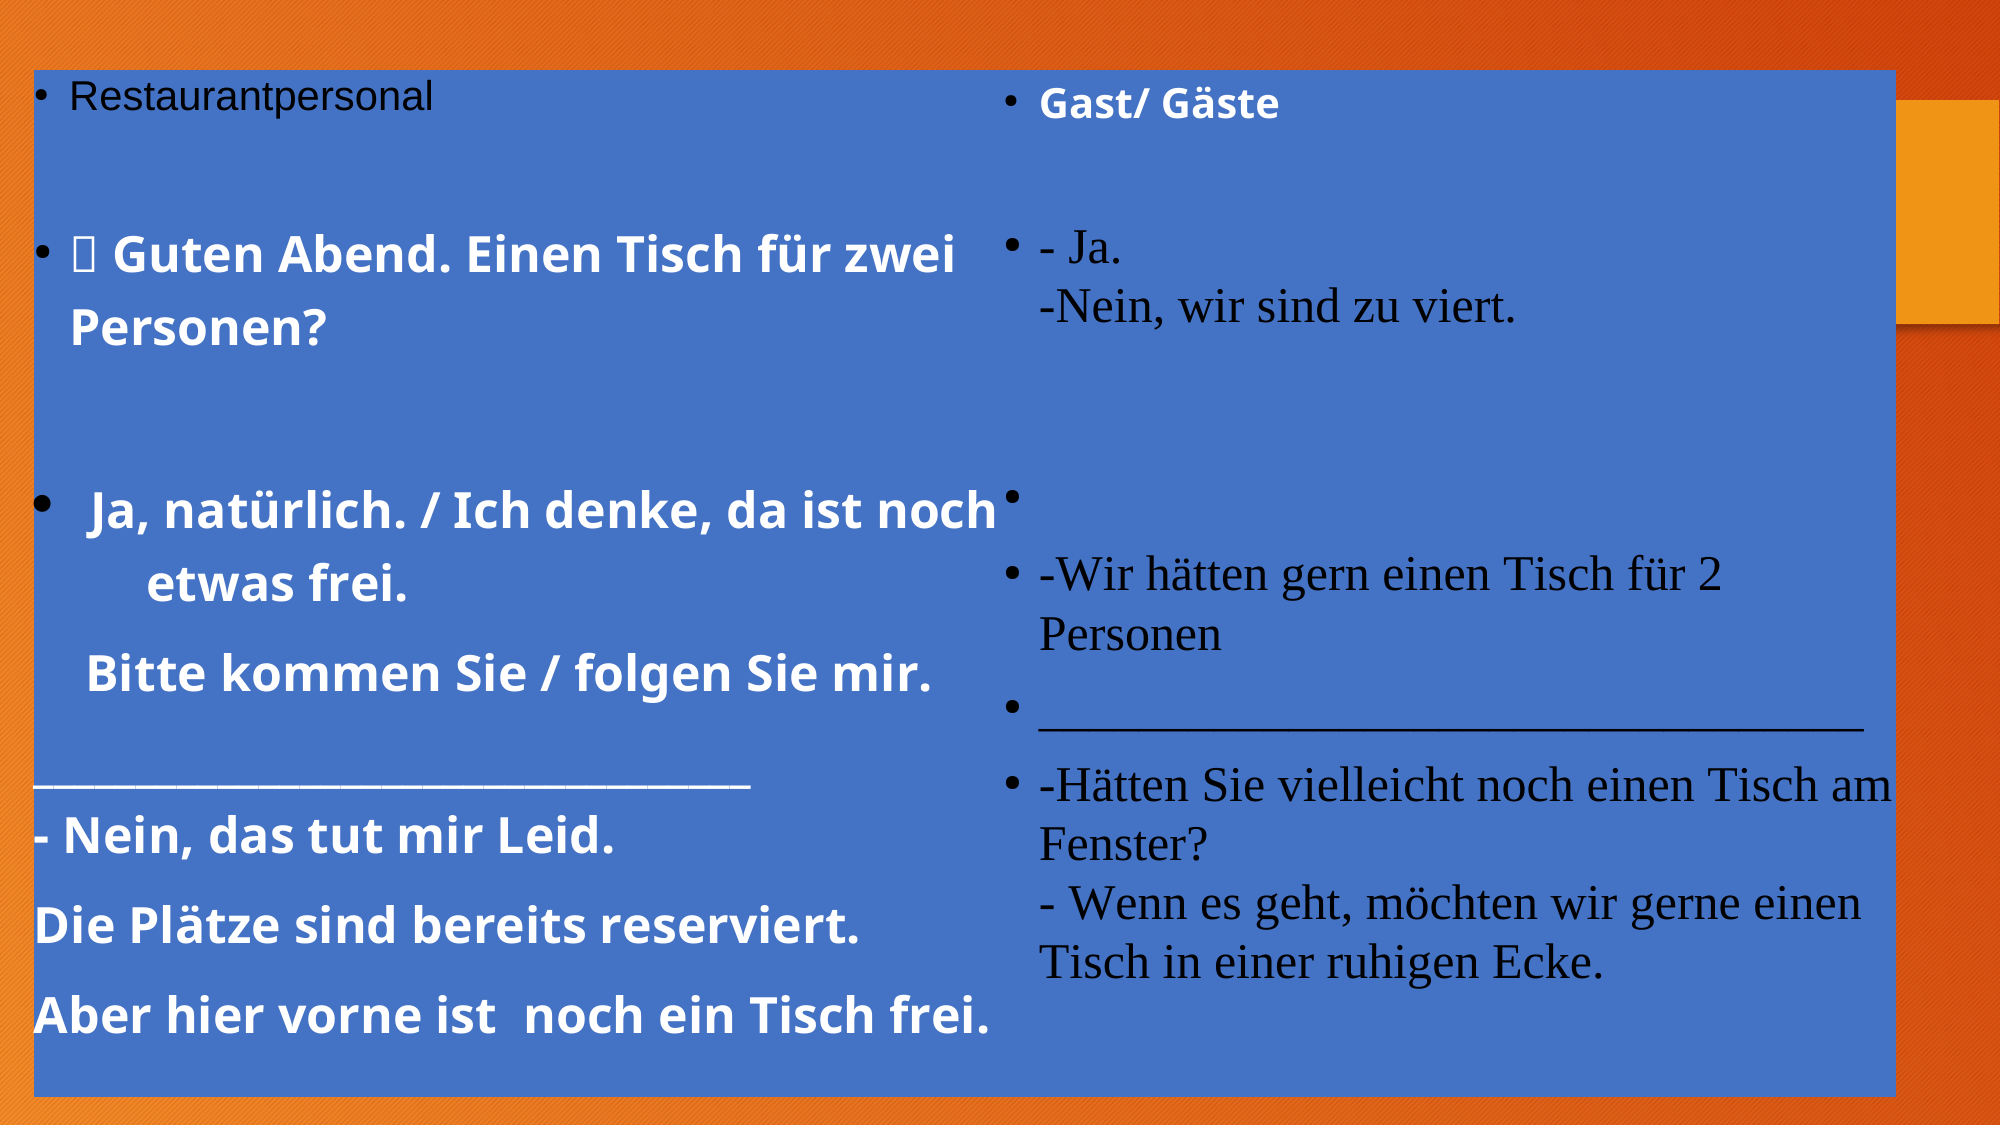

| Restaurantpersonal | Gast/ Gäste |
| --- | --- |
| | |
|  Guten Abend. Einen Tisch für zwei Personen? | - Ja. -Nein, wir sind zu viert. |
| Ja, natürlich. / Ich denke, da ist noch etwas frei. Bitte kommen Sie / folgen Sie mir. \_\_\_\_\_\_\_\_\_\_\_\_\_\_\_\_\_\_\_\_\_\_\_\_\_\_\_\_\_\_\_\_\_\_\_ - Nein, das tut mir Leid. Die Plätze sind bereits reserviert. Aber hier vorne ist noch ein Tisch frei. | -Wir hätten gern einen Tisch für 2 Personen \_\_\_\_\_\_\_\_\_\_\_\_\_\_\_\_\_\_\_\_\_\_\_\_\_\_\_\_\_\_\_\_\_ -Hätten Sie vielleicht noch einen Tisch am Fenster? - Wenn es geht, möchten wir gerne einen Tisch in einer ruhigen Ecke. |